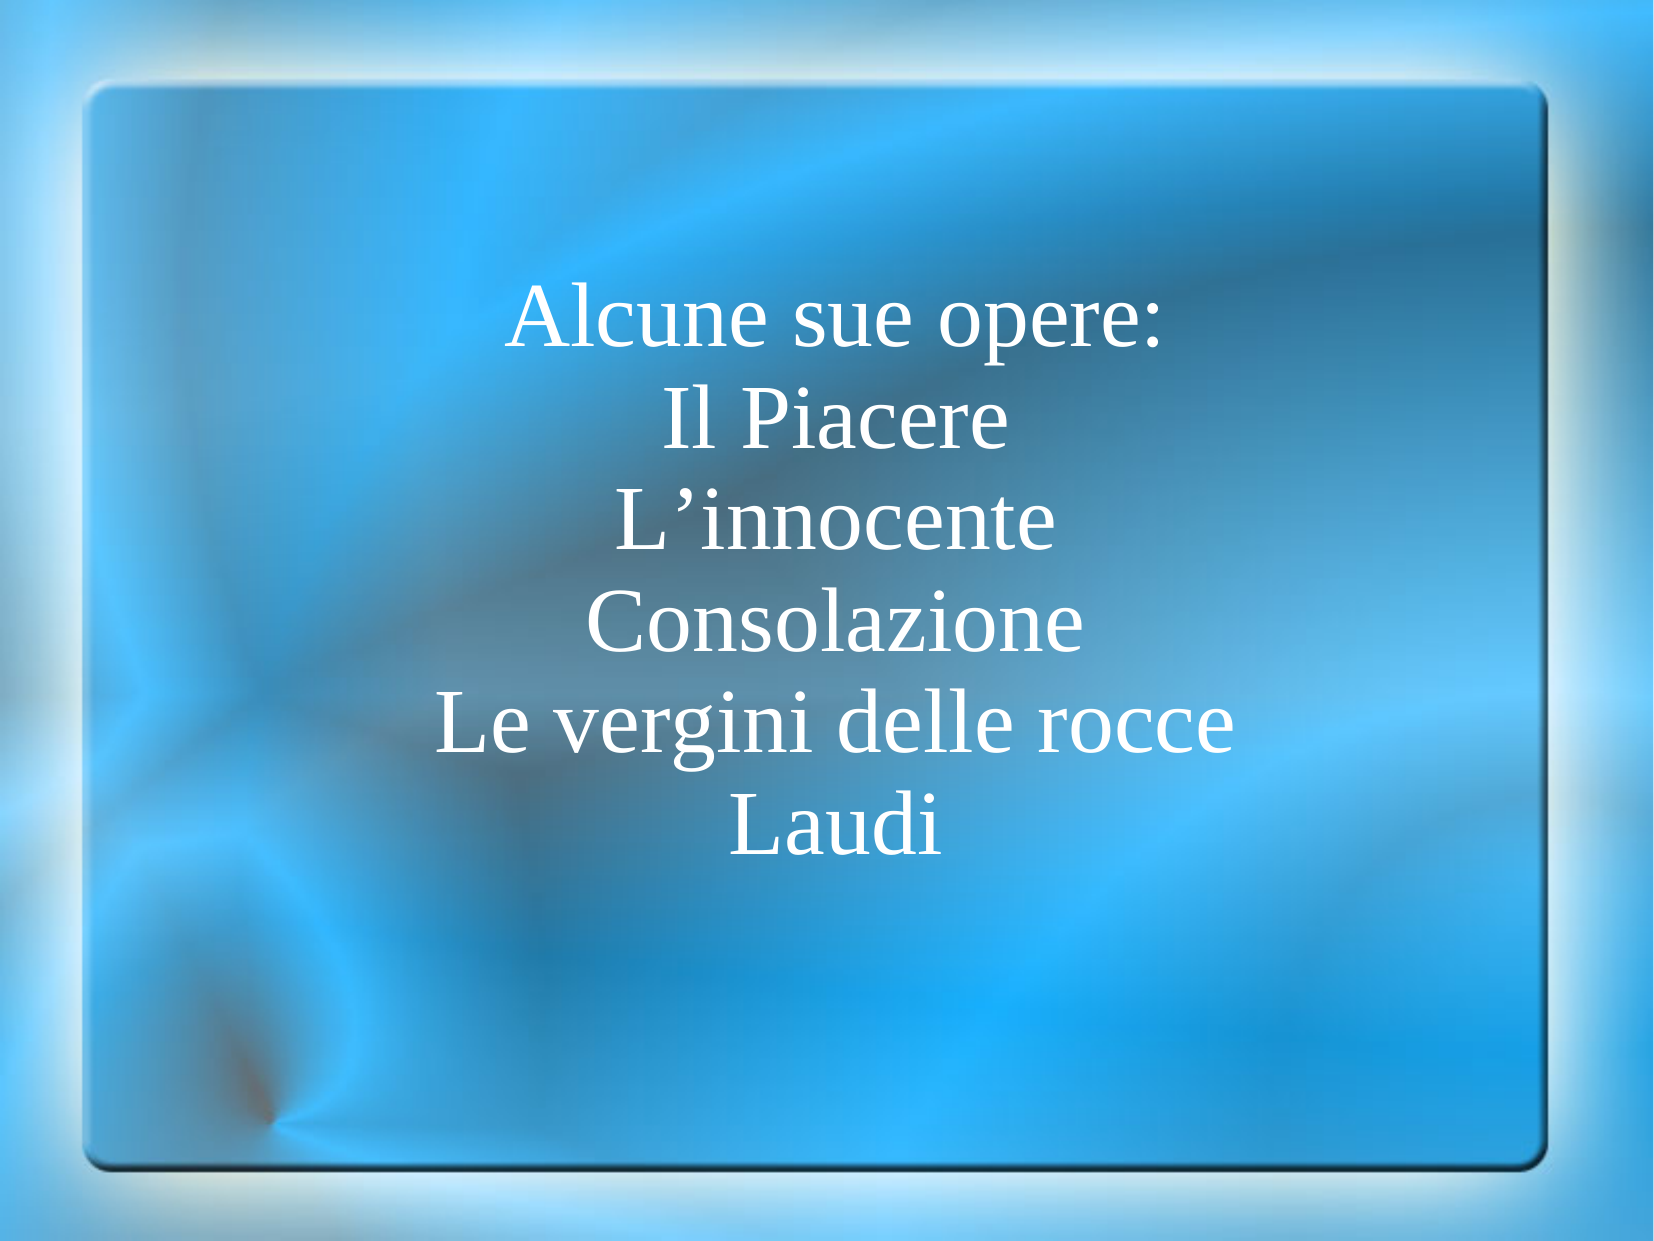

# Alcune sue opere: Il Piacere L’innocente Consolazione Le vergini delle rocce Laudi